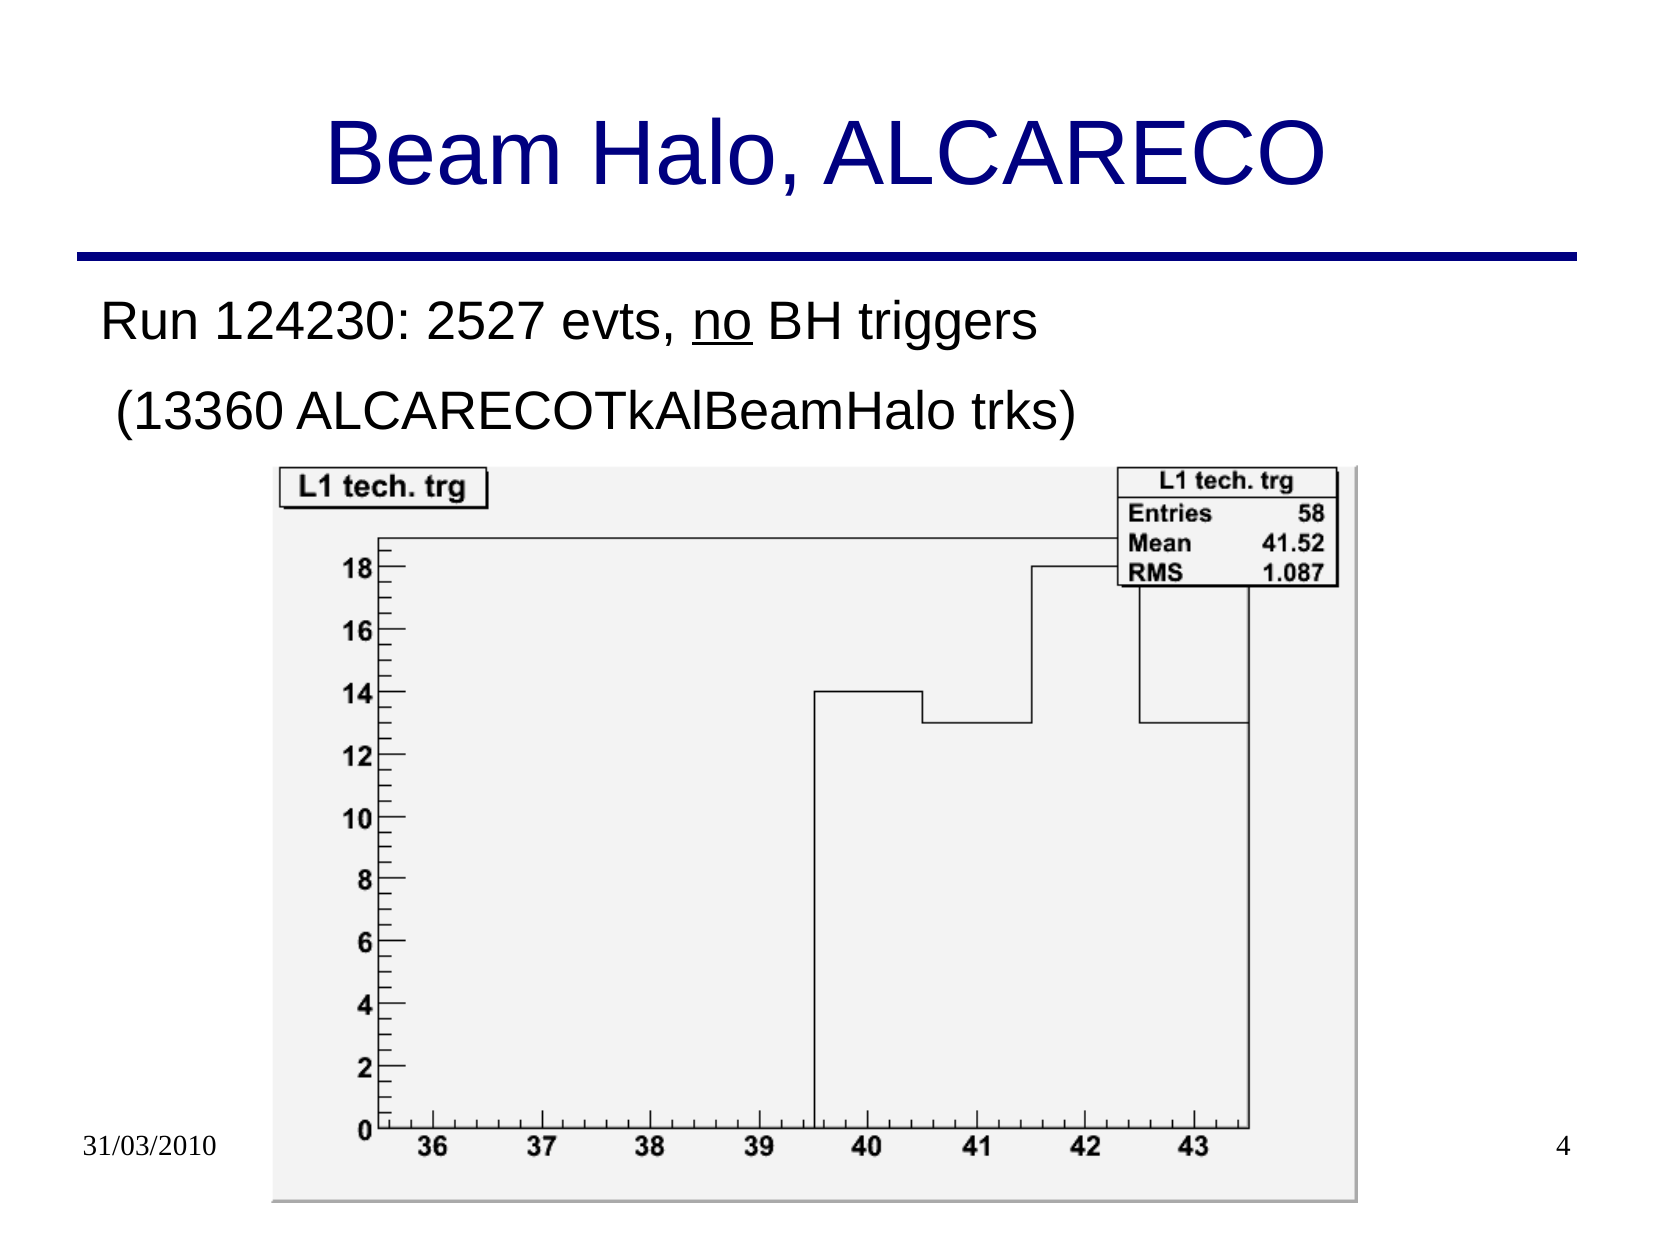

# Beam Halo, ALCARECO
Run 124230: 2527 evts, no BH triggers
 (13360 ALCARECOTkAlBeamHalo trks)
4